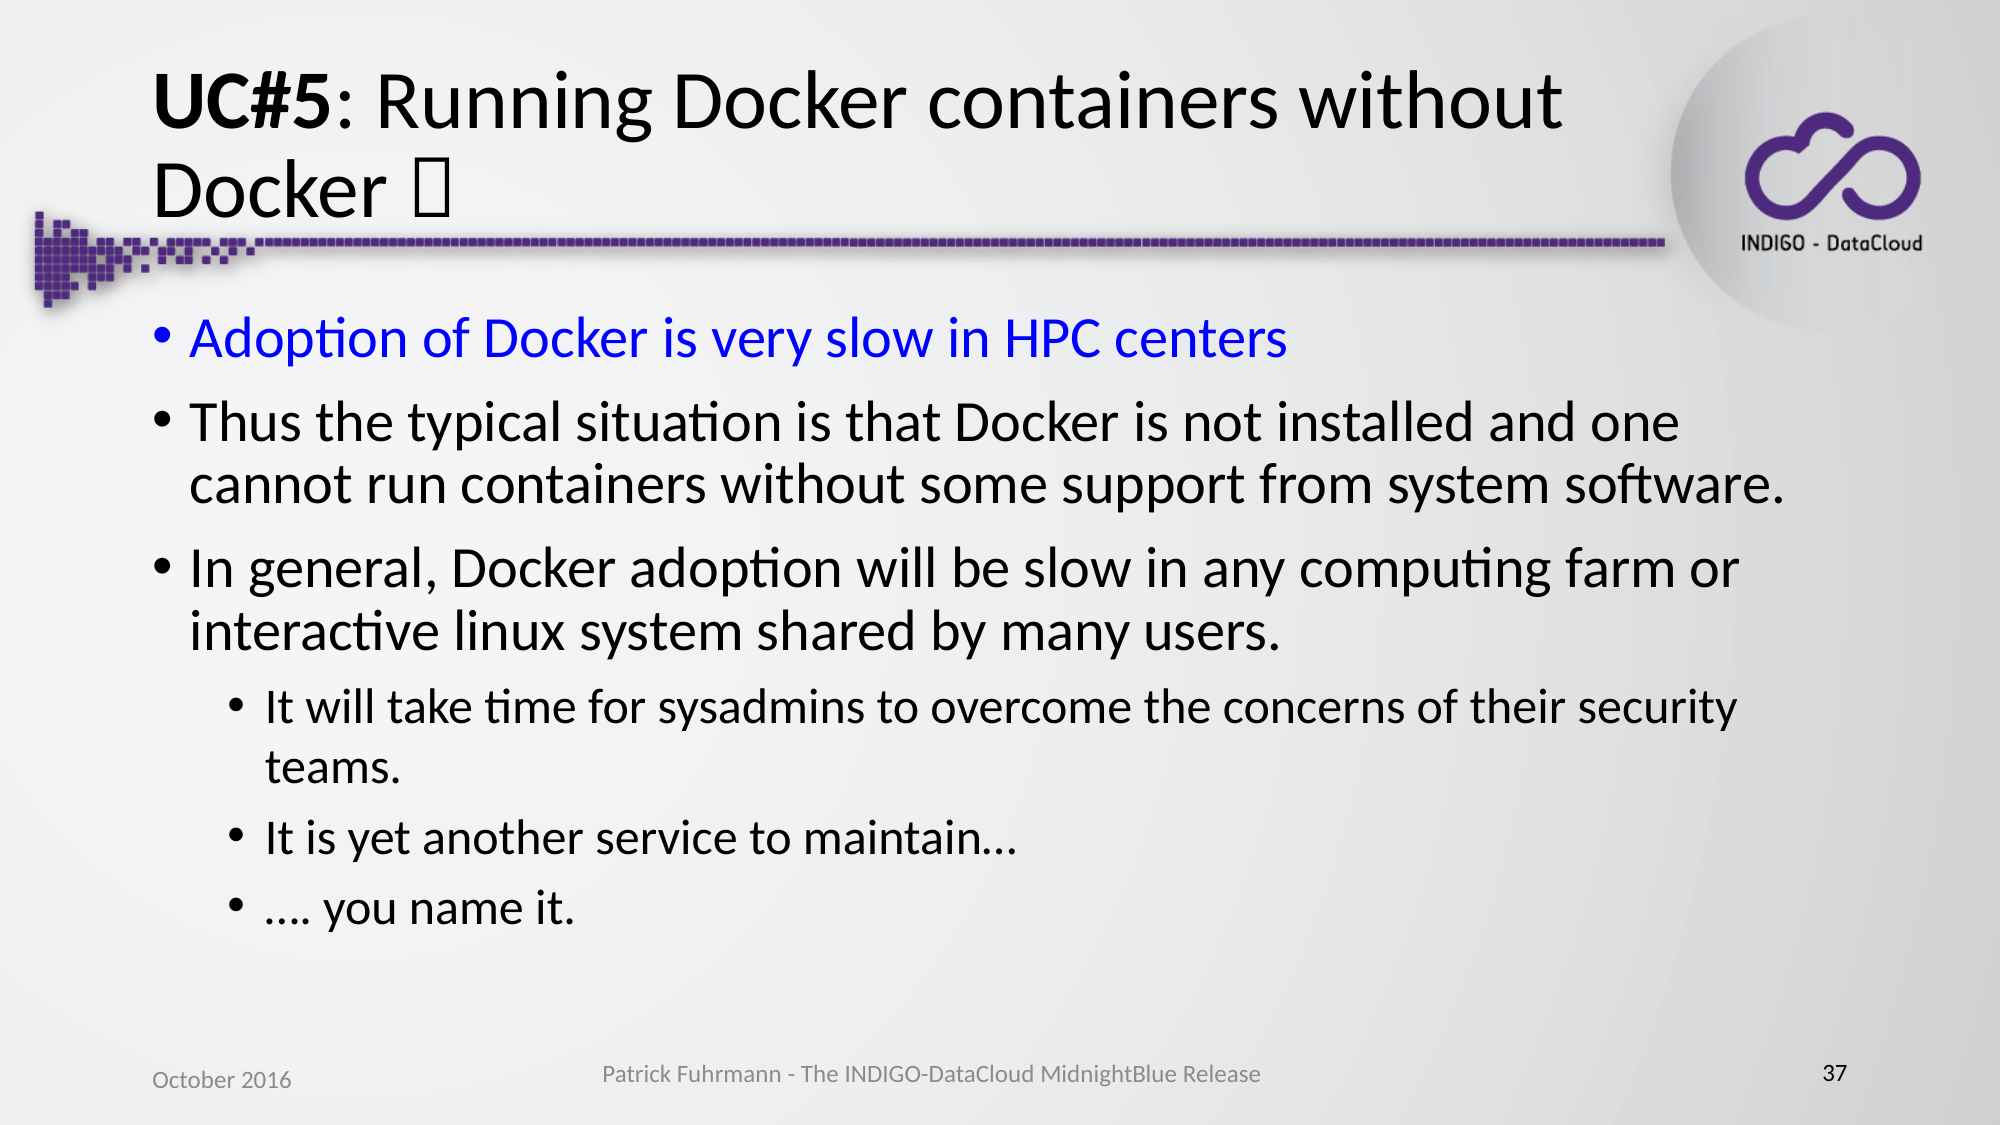

# UC#5: Running Docker containers without Docker 
Adoption of Docker is very slow in HPC centers
Thus the typical situation is that Docker is not installed and one cannot run containers without some support from system software.
In general, Docker adoption will be slow in any computing farm or interactive linux system shared by many users.
It will take time for sysadmins to overcome the concerns of their security teams.
It is yet another service to maintain…
…. you name it.
Patrick Fuhrmann - The INDIGO-DataCloud MidnightBlue Release
October 2016